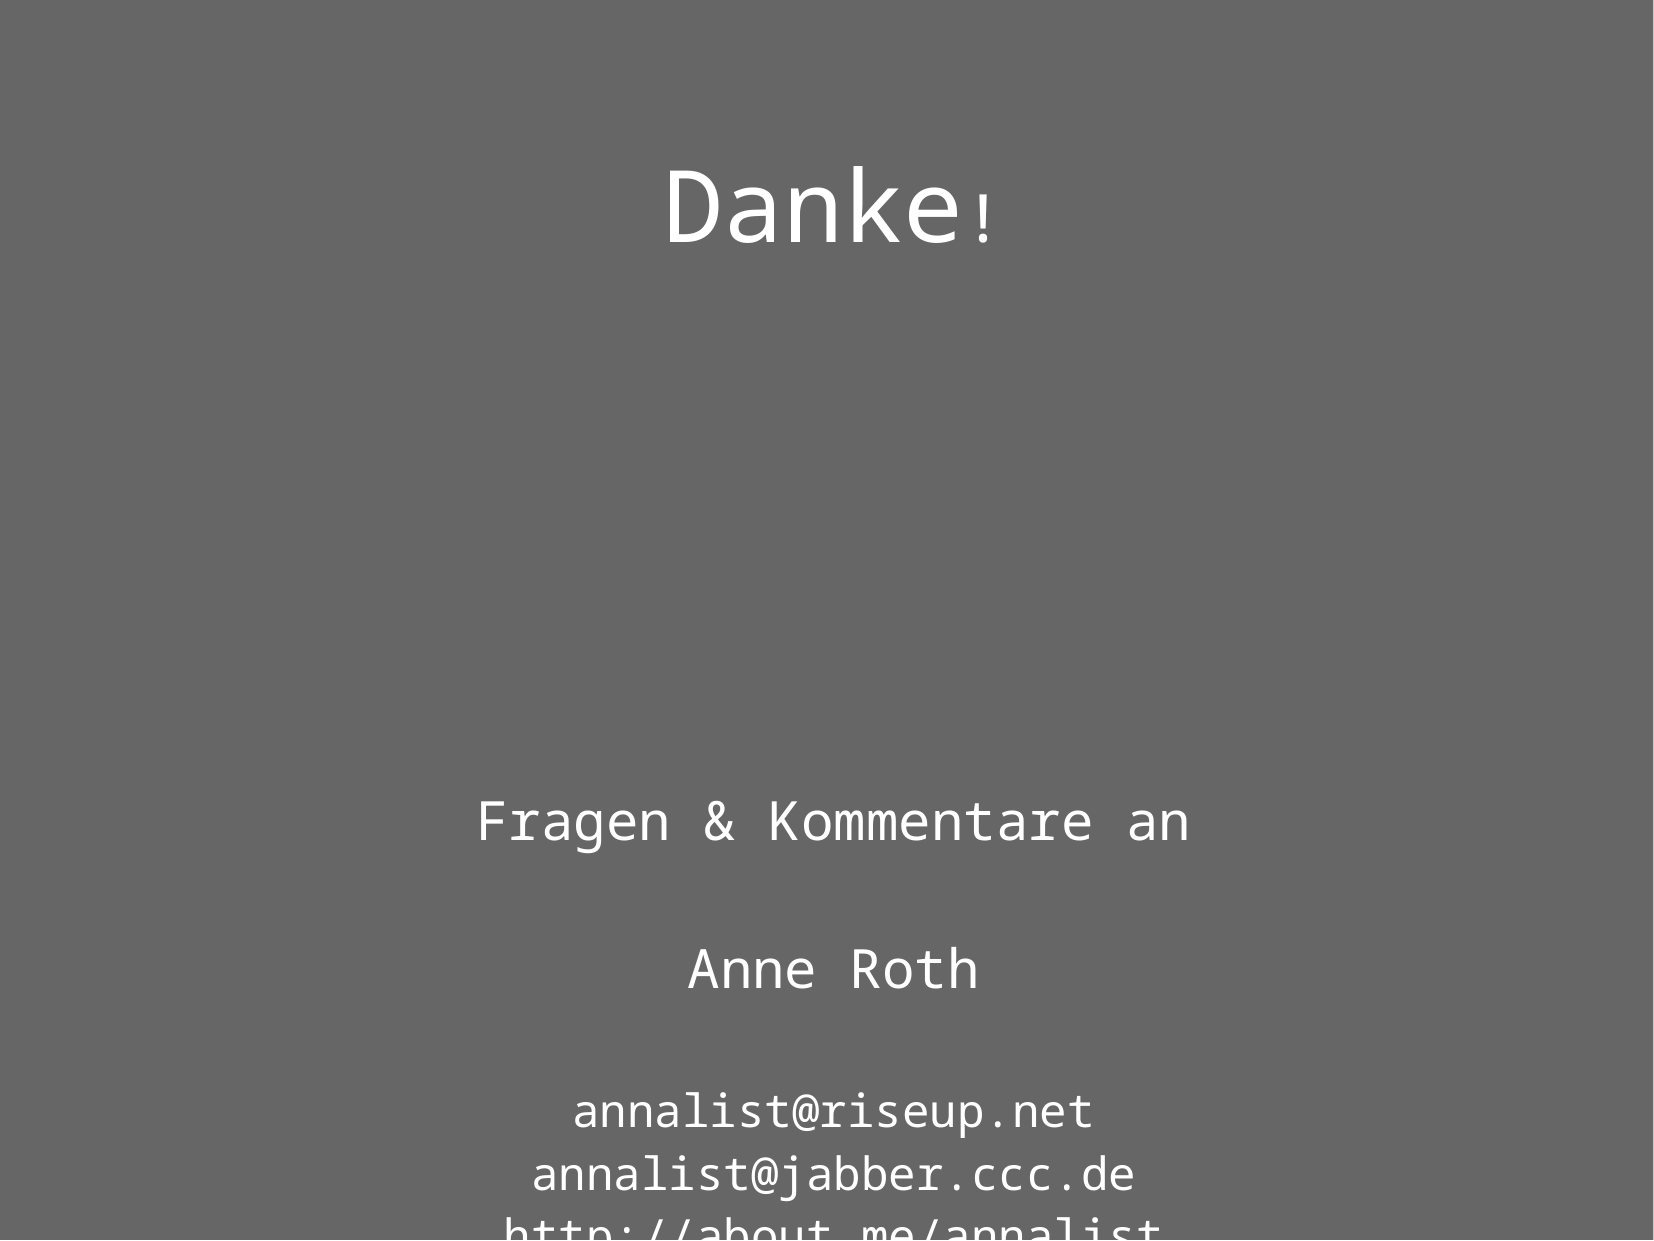

# Danke!
Fragen & Kommentare an
Anne Roth
annalist@riseup.net
annalist@jabber.ccc.de
http://about.me/annalist